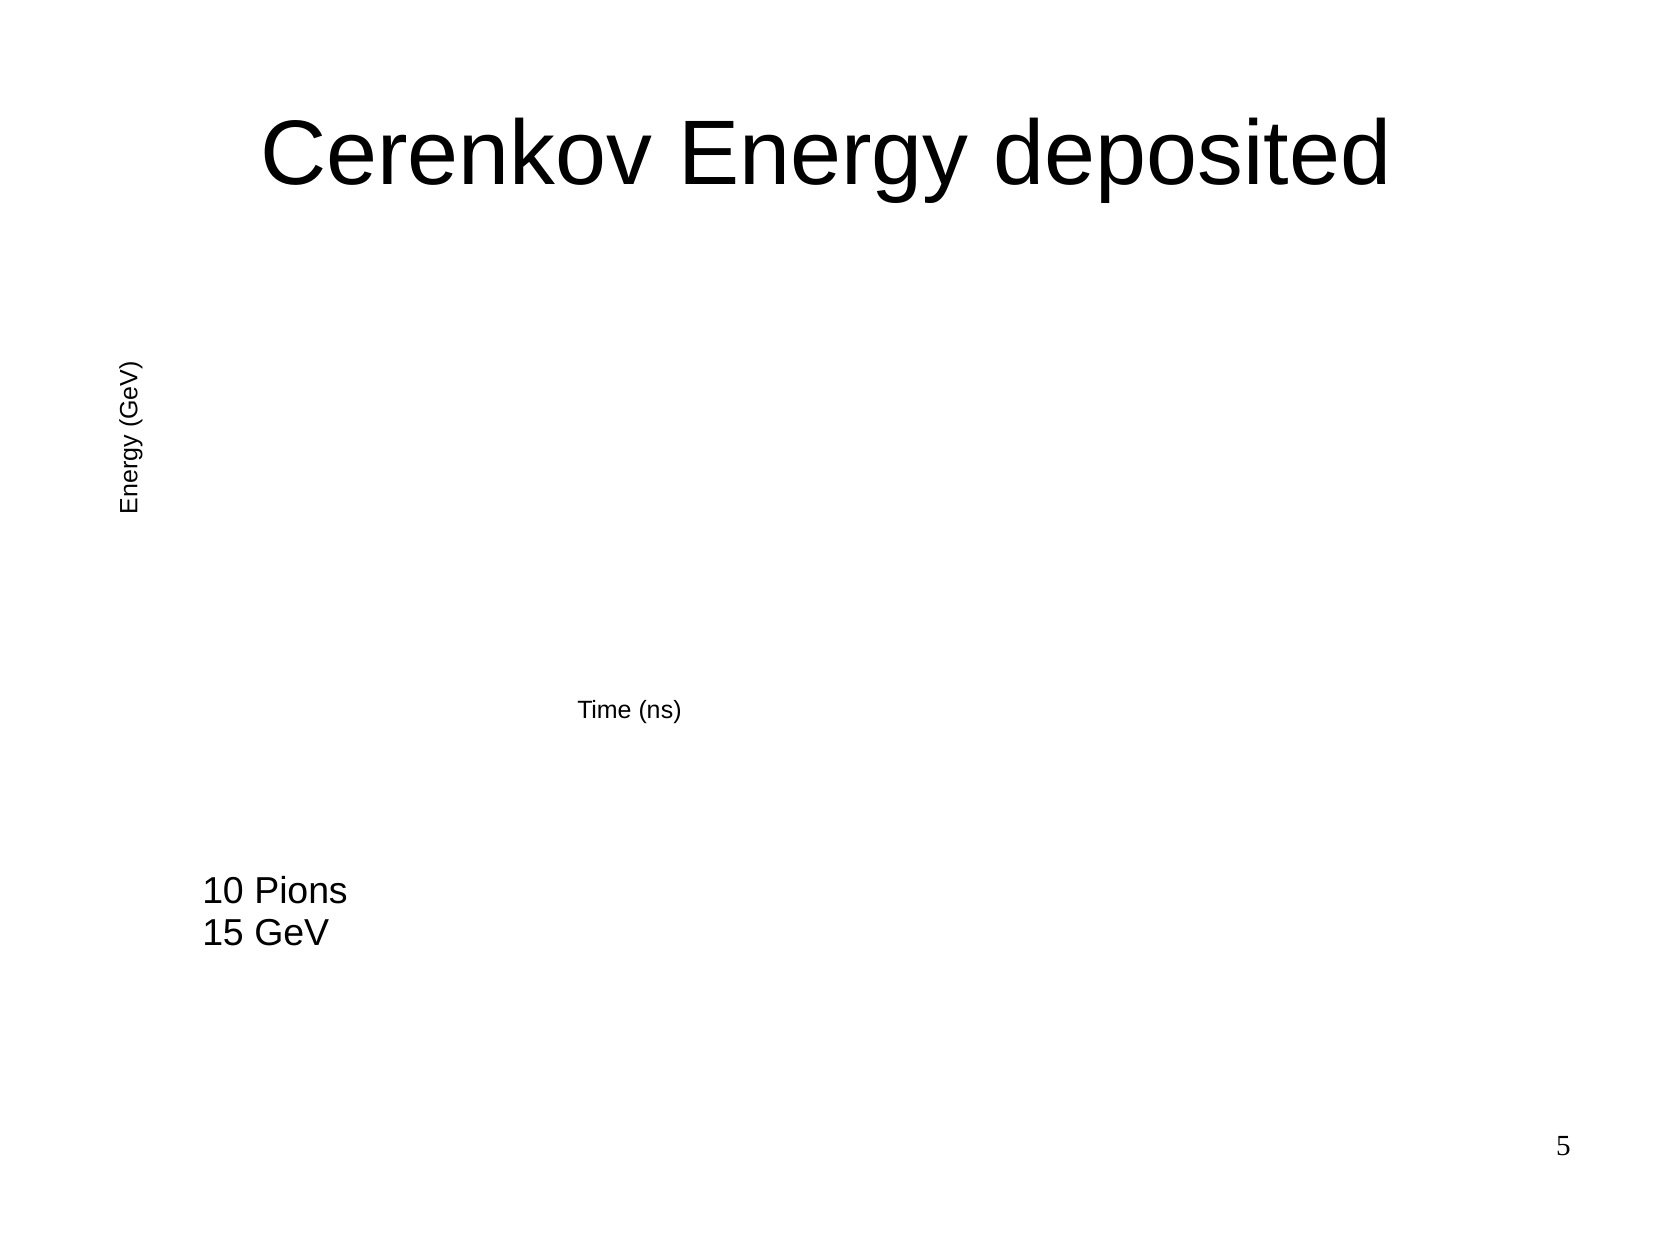

# Cerenkov Energy deposited
Energy (GeV)
Time (ns)
10 Pions
15 GeV
5